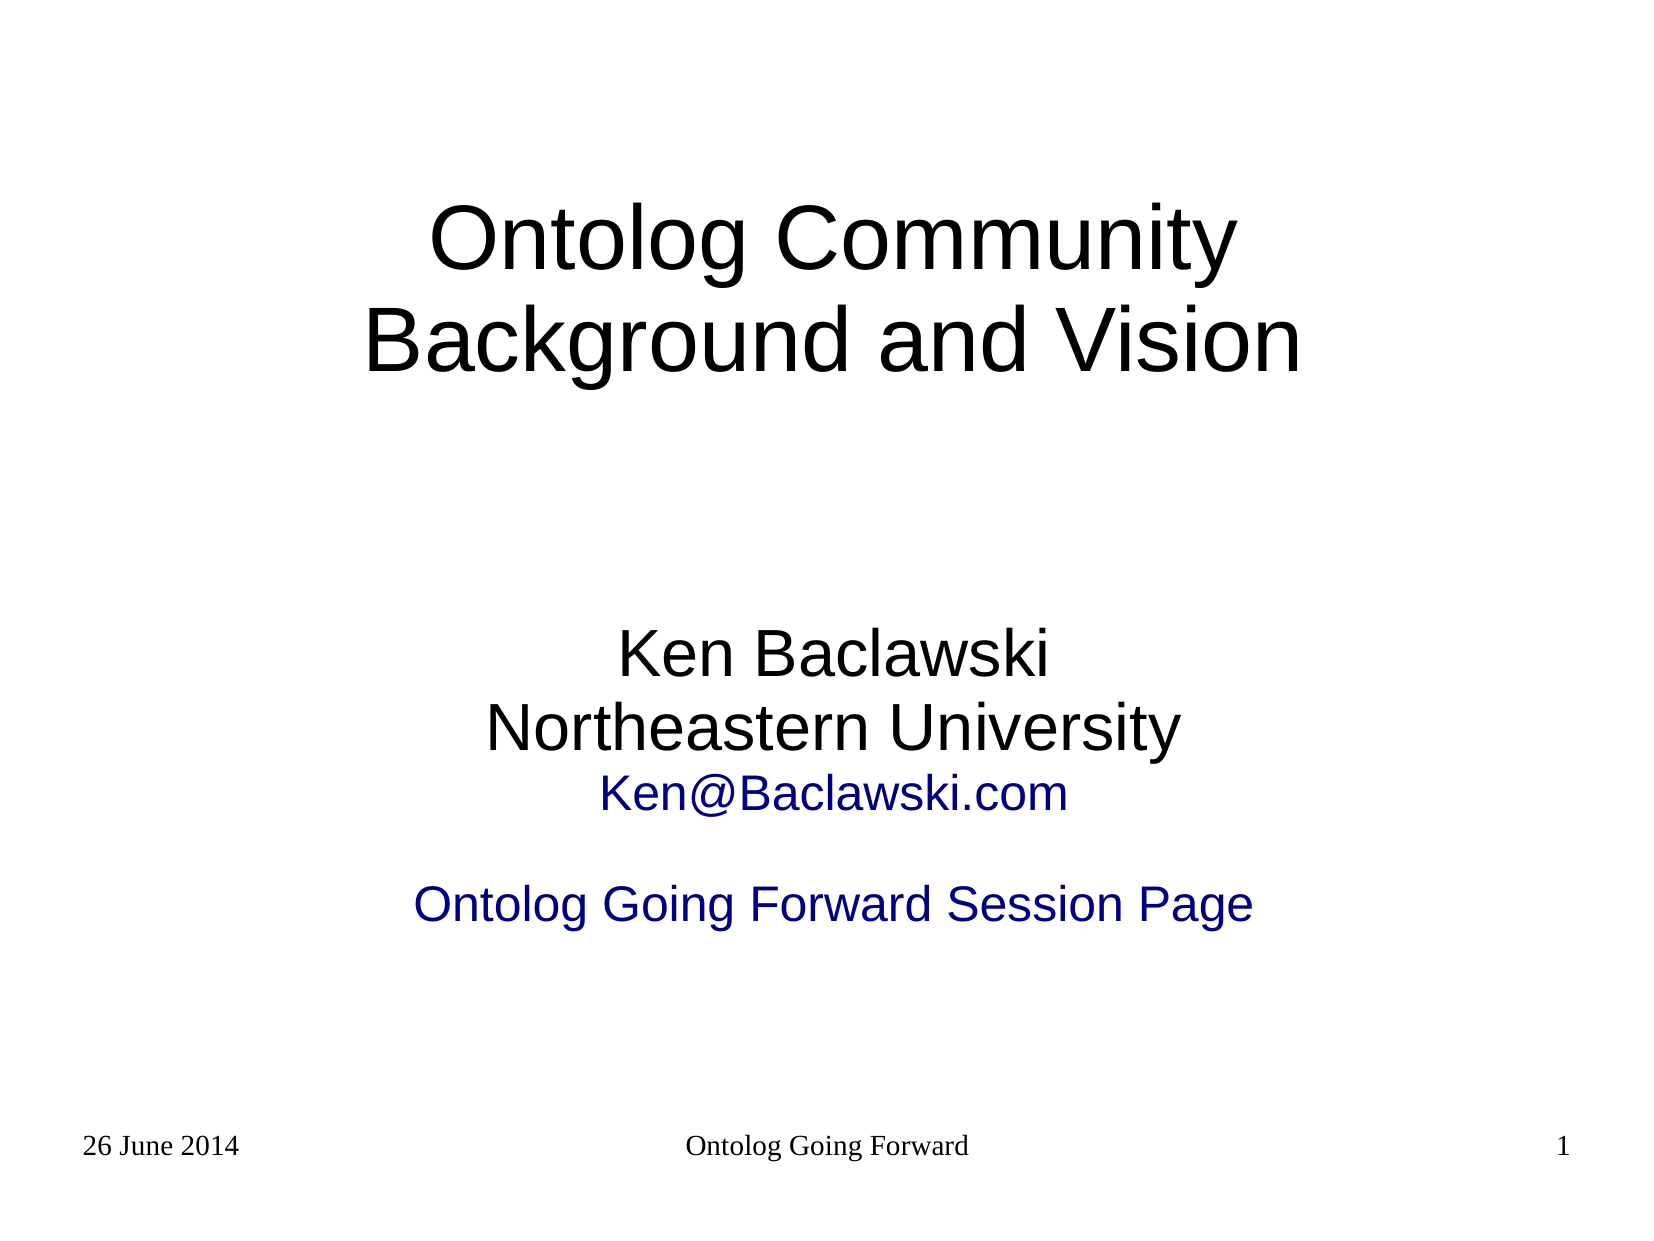

# Ontolog Community
Background and Vision
Ken Baclawski
Northeastern University
Ken@Baclawski.com
Ontolog Going Forward Session Page
26 June 2014
Ontolog Going Forward
1